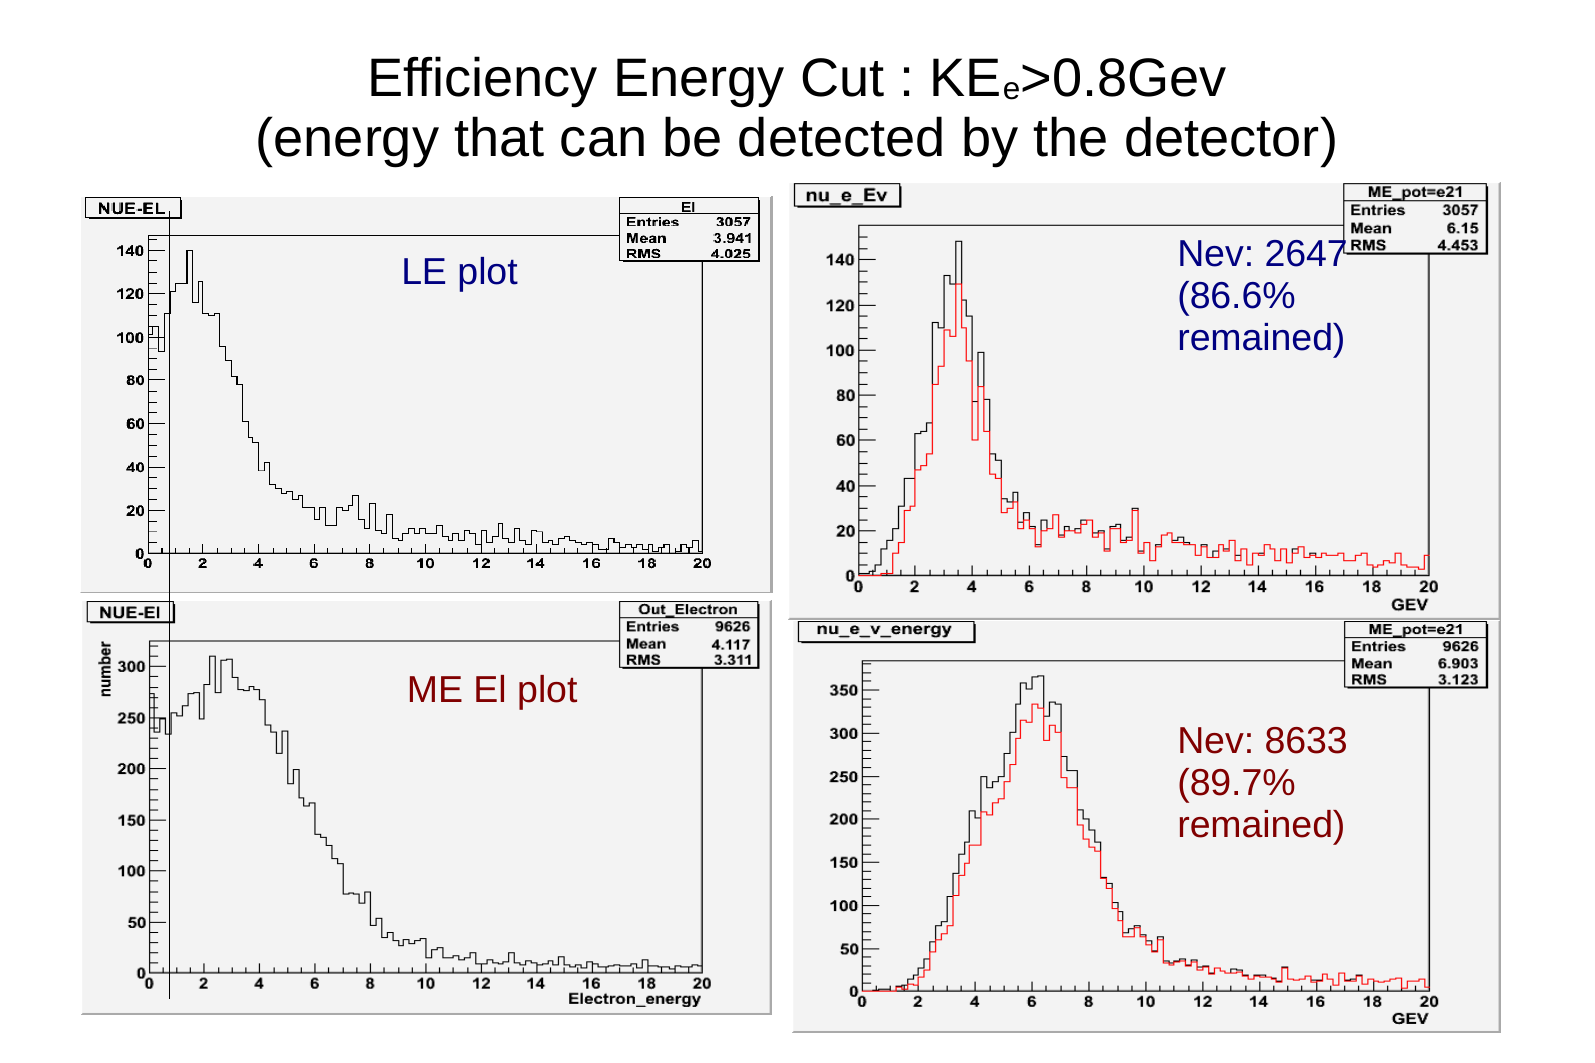

# Efficiency Energy Cut : KEe>0.8Gev (energy that can be detected by the detector)
Nev: 2647 (86.6% remained)
LE plot
ME El plot
Nev: 8633 (89.7% remained)